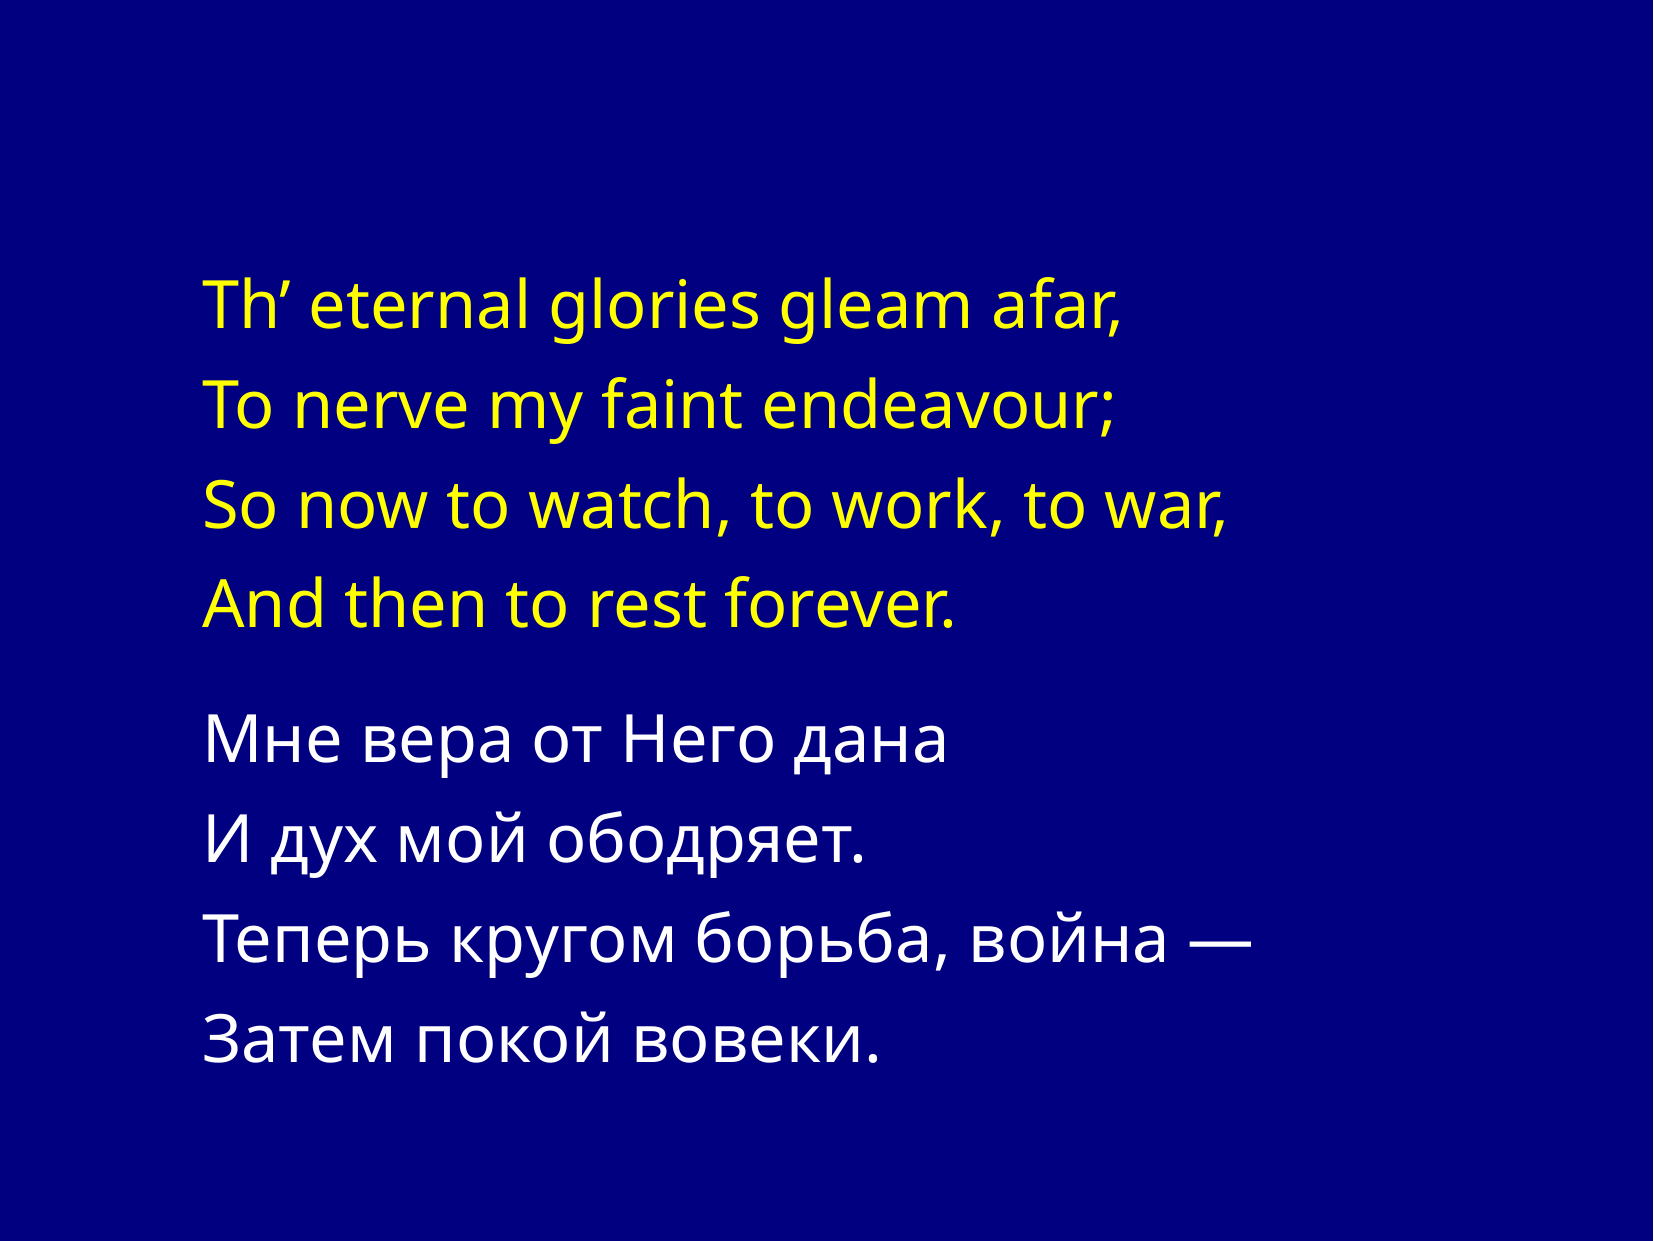

Th’ eternal glories gleam afar,
	To nerve my faint endeavour;
	So now to watch, to work, to war,
	And then to rest forever.
	Мне вера от Него дана
	И дух мой ободряет.
	Теперь кругом борьба, война —
	Затем покой вовеки.